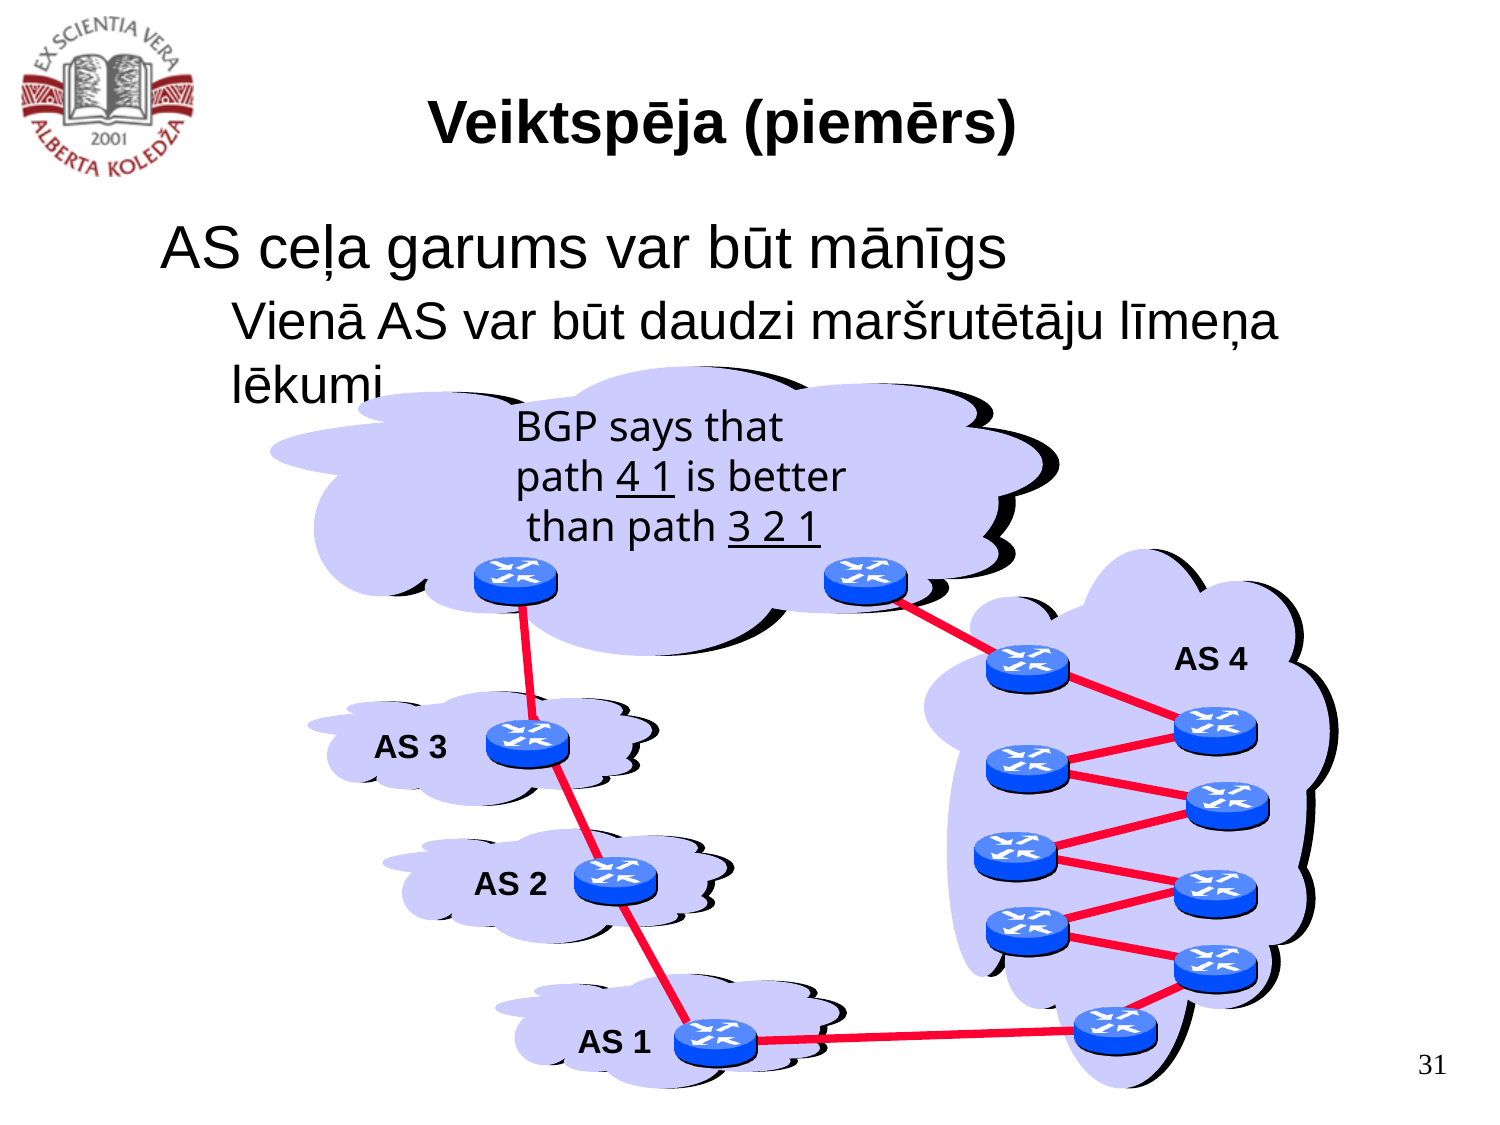

# Veiktspēja (piemērs)
AS ceļa garums var būt mānīgs
Vienā AS var būt daudzi maršrutētāju līmeņa lēkumi
 BGP says that
 path 4 1 is better
 than path 3 2 1
AS 4
AS 3
AS 2
AS 1